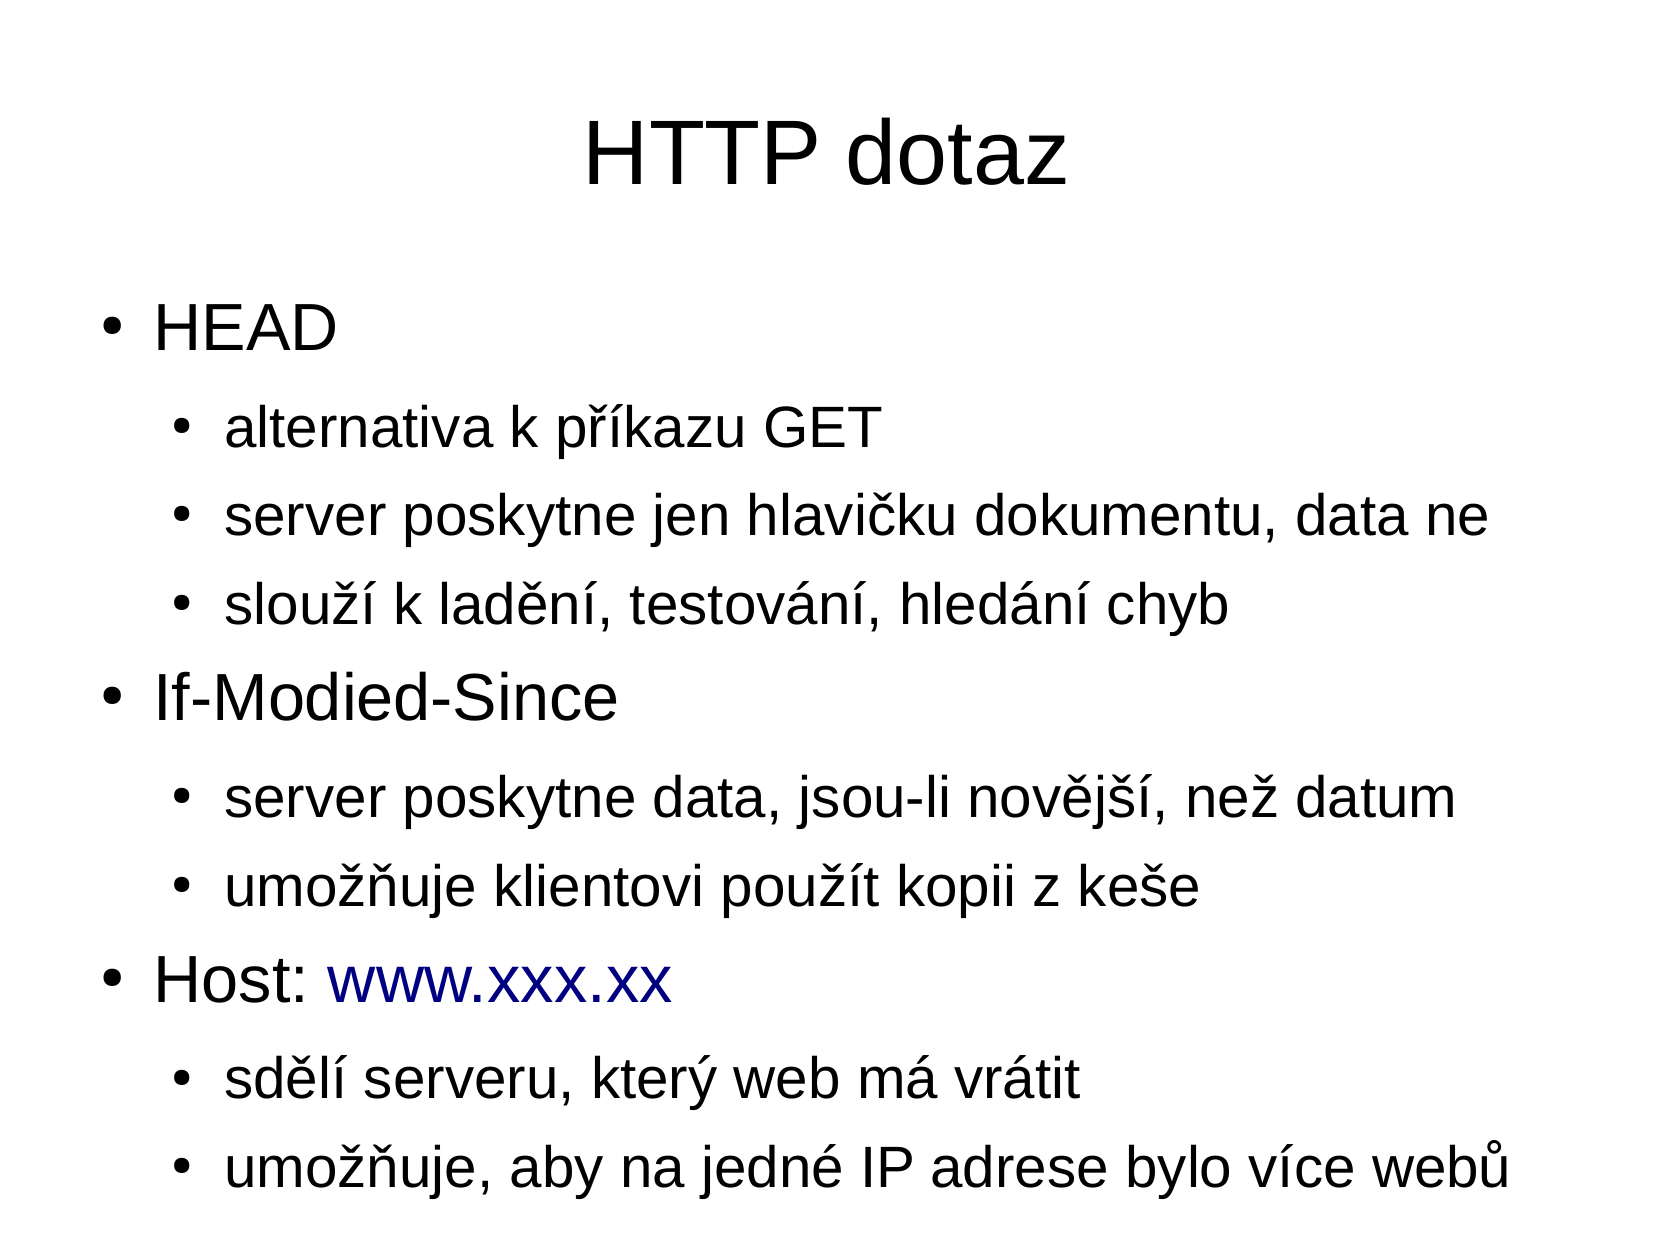

# HTTP dotaz
HEAD
alternativa k příkazu GET
server poskytne jen hlavičku dokumentu, data ne
slouží k ladění, testování, hledání chyb
If-Modied-Since
server poskytne data, jsou-li novější, než datum
umožňuje klientovi použít kopii z keše
Host: www.xxx.xx
sdělí serveru, který web má vrátit
umožňuje, aby na jedné IP adrese bylo více webů